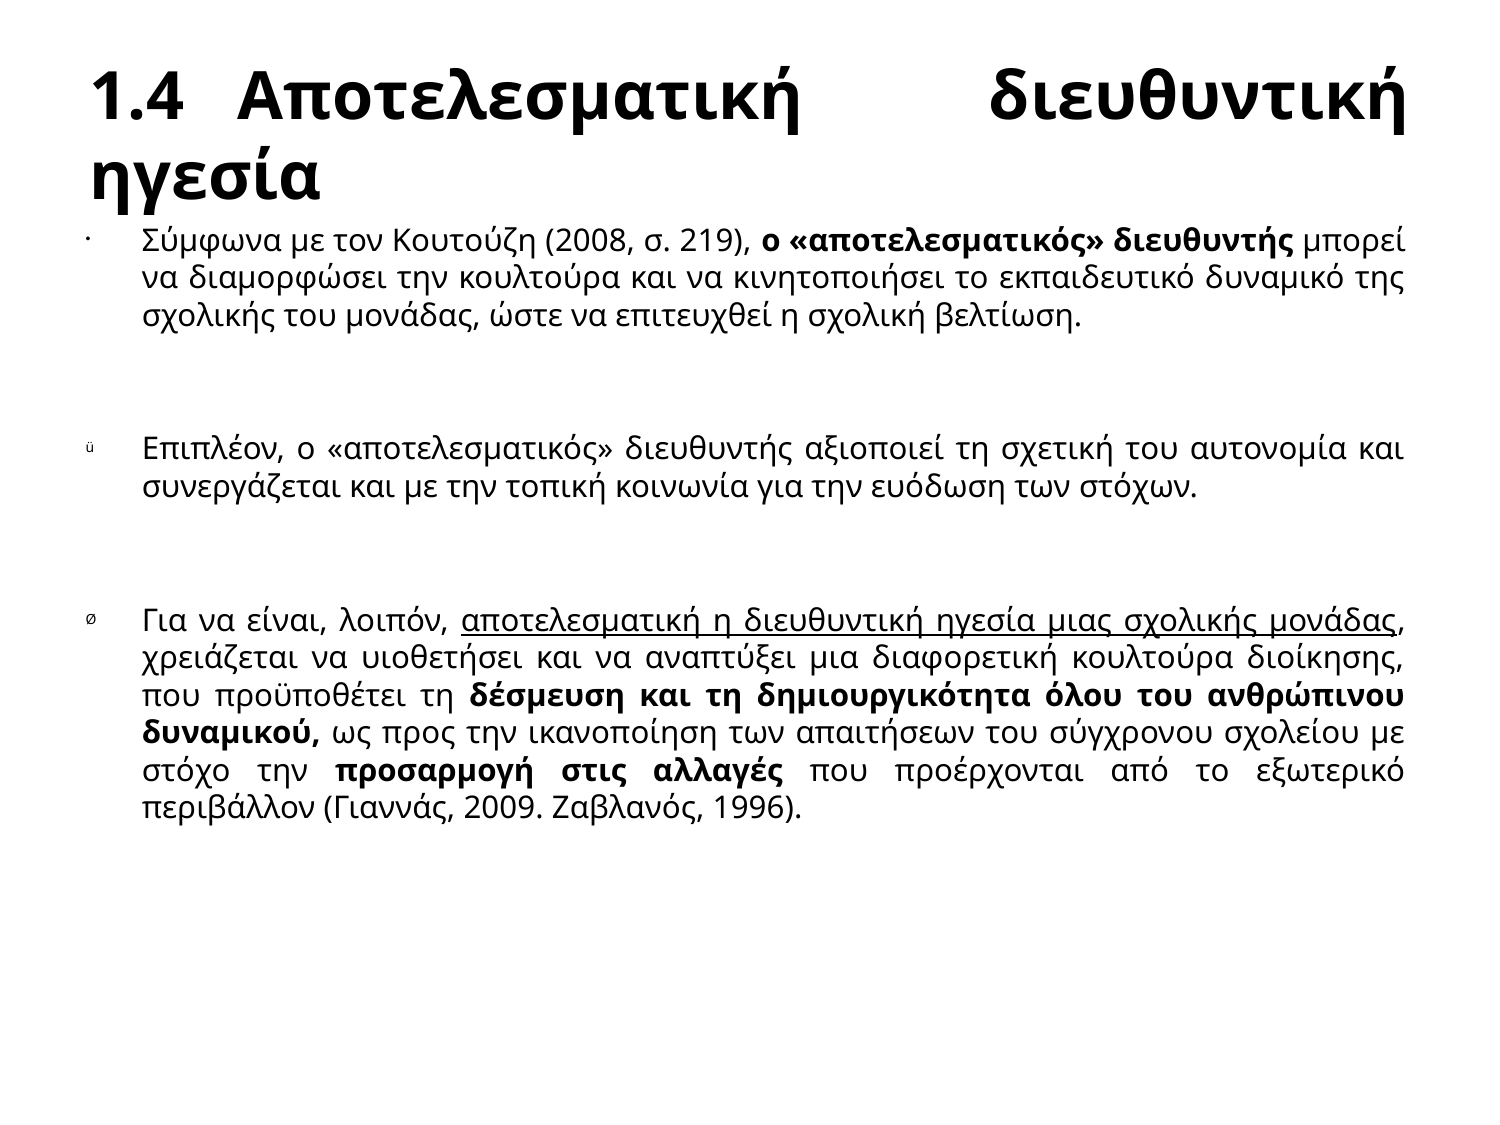

# 1.4	Αποτελεσματική διευθυντική ηγεσία
Σύμφωνα με τον Κουτούζη (2008, σ. 219), ο «αποτελεσματικός» διευθυντής μπορεί να διαμορφώσει την κουλτούρα και να κινητοποιήσει το εκπαιδευτικό δυναμικό της σχολικής του μονάδας, ώστε να επιτευχθεί η σχολική βελτίωση.
Επιπλέον, ο «αποτελεσματικός» διευθυντής αξιοποιεί τη σχετική του αυτονομία και συνεργάζεται και με την τοπική κοινωνία για την ευόδωση των στόχων.
Για να είναι, λοιπόν, αποτελεσματική η διευθυντική ηγεσία μιας σχολικής μονάδας, χρειάζεται να υιοθετήσει και να αναπτύξει μια διαφορετική κουλτούρα διοίκησης, που προϋποθέτει τη δέσμευση και τη δημιουργικότητα όλου του ανθρώπινου δυναμικού, ως προς την ικανοποίηση των απαιτήσεων του σύγχρονου σχολείου με στόχο την προσαρμογή στις αλλαγές που προέρχονται από το εξωτερικό περιβάλλον (Γιαννάς, 2009. Ζαβλανός, 1996).